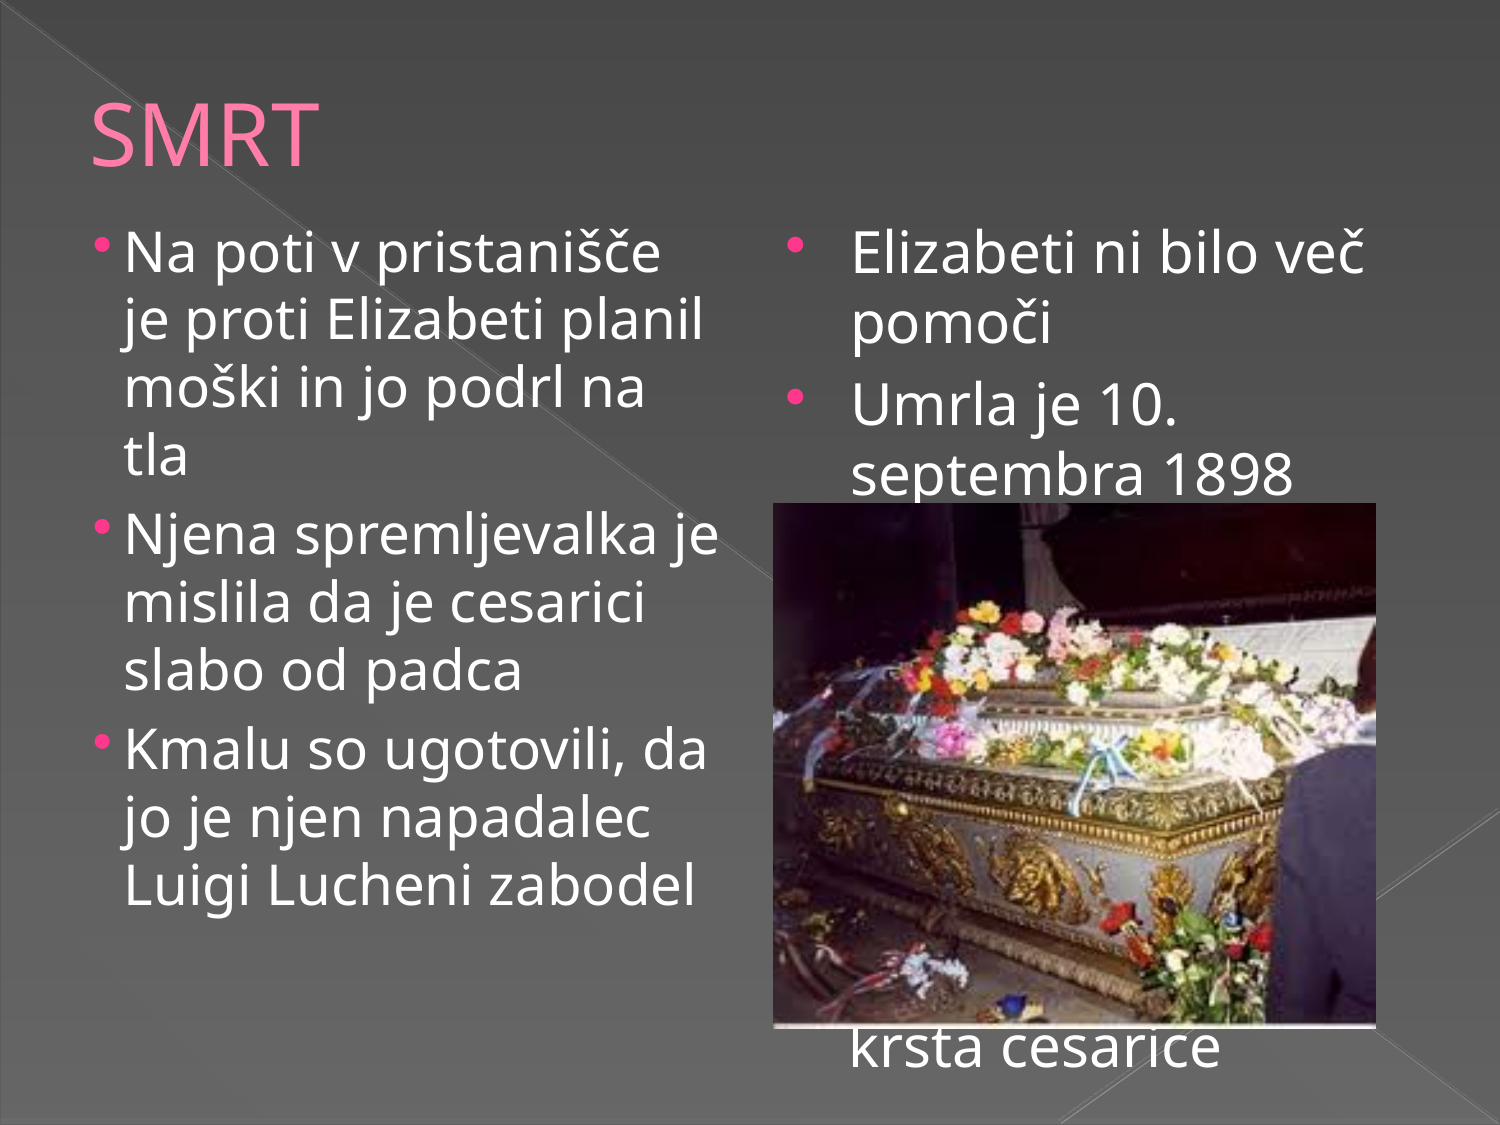

# SMRT
Na poti v pristanišče je proti Elizabeti planil moški in jo podrl na tla
Njena spremljevalka je mislila da je cesarici slabo od padca
Kmalu so ugotovili, da jo je njen napadalec Luigi Lucheni zabodel
Elizabeti ni bilo več pomoči
Umrla je 10. septembra 1898
 krsta cesarice